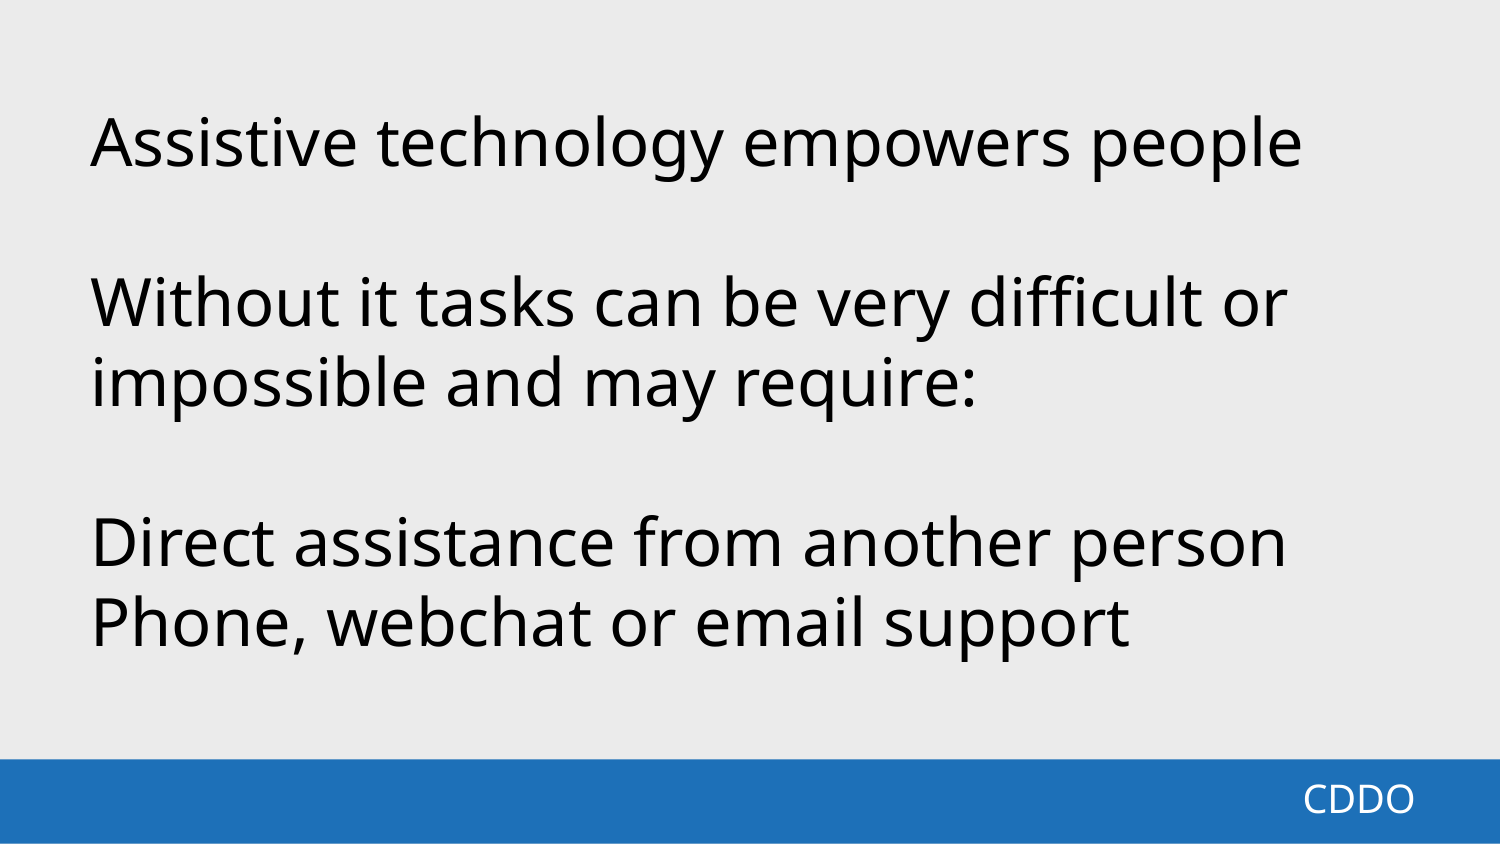

Assistive technology empowers people
Without it tasks can be very difficult or impossible and may require:
Direct assistance from another person
Phone, webchat or email support